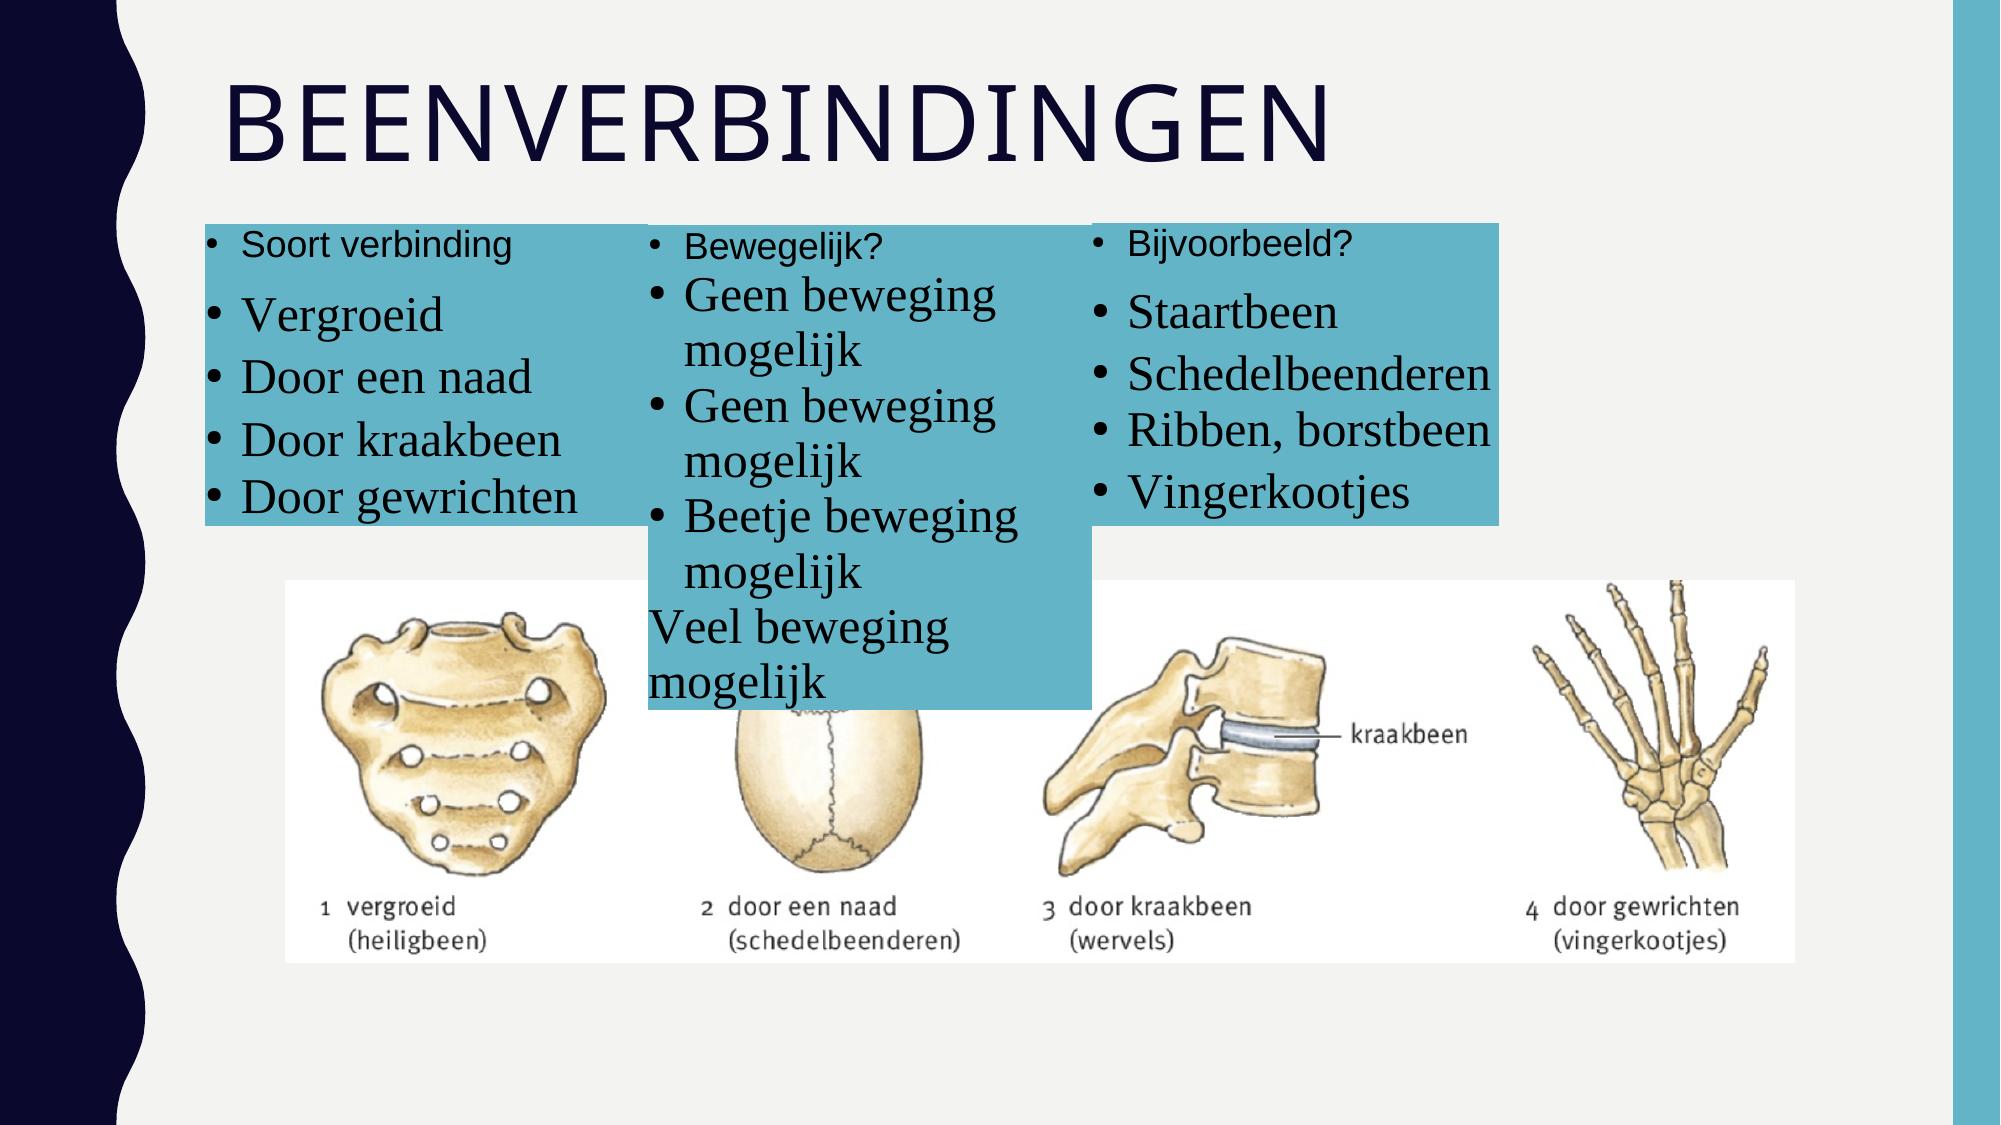

# Beenverbindingen
| Bijvoorbeeld? |
| --- |
| Staartbeen |
| Schedelbeenderen |
| Ribben, borstbeen |
| Vingerkootjes |
| Soort verbinding |
| --- |
| Vergroeid |
| Door een naad |
| Door kraakbeen |
| Door gewrichten |
| Bewegelijk? |
| --- |
| Geen beweging mogelijk |
| Geen beweging mogelijk |
| Beetje beweging mogelijk |
| Veel beweging mogelijk |